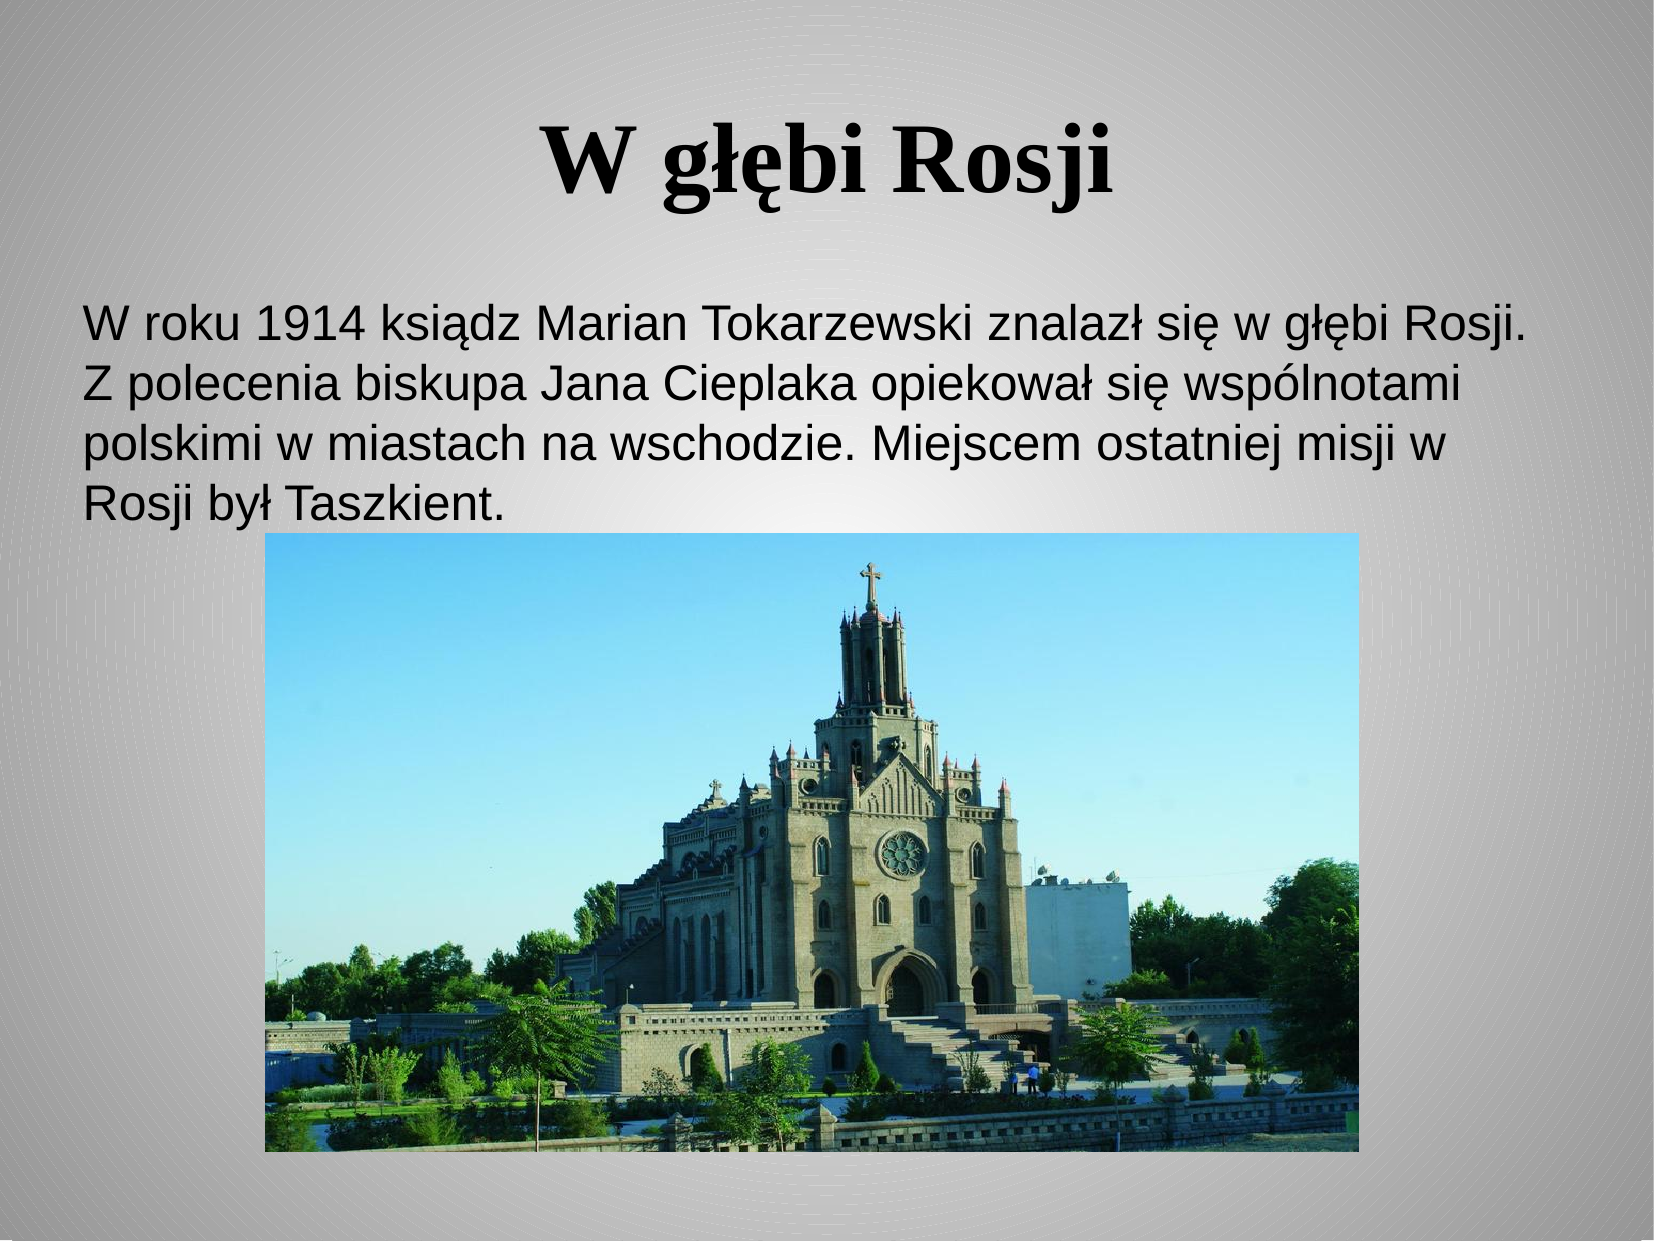

# W głębi Rosji
W roku 1914 ksiądz Marian Tokarzewski znalazł się w głębi Rosji. Z polecenia biskupa Jana Cieplaka opiekował się wspólnotami polskimi w miastach na wschodzie. Miejscem ostatniej misji w Rosji był Taszkient.